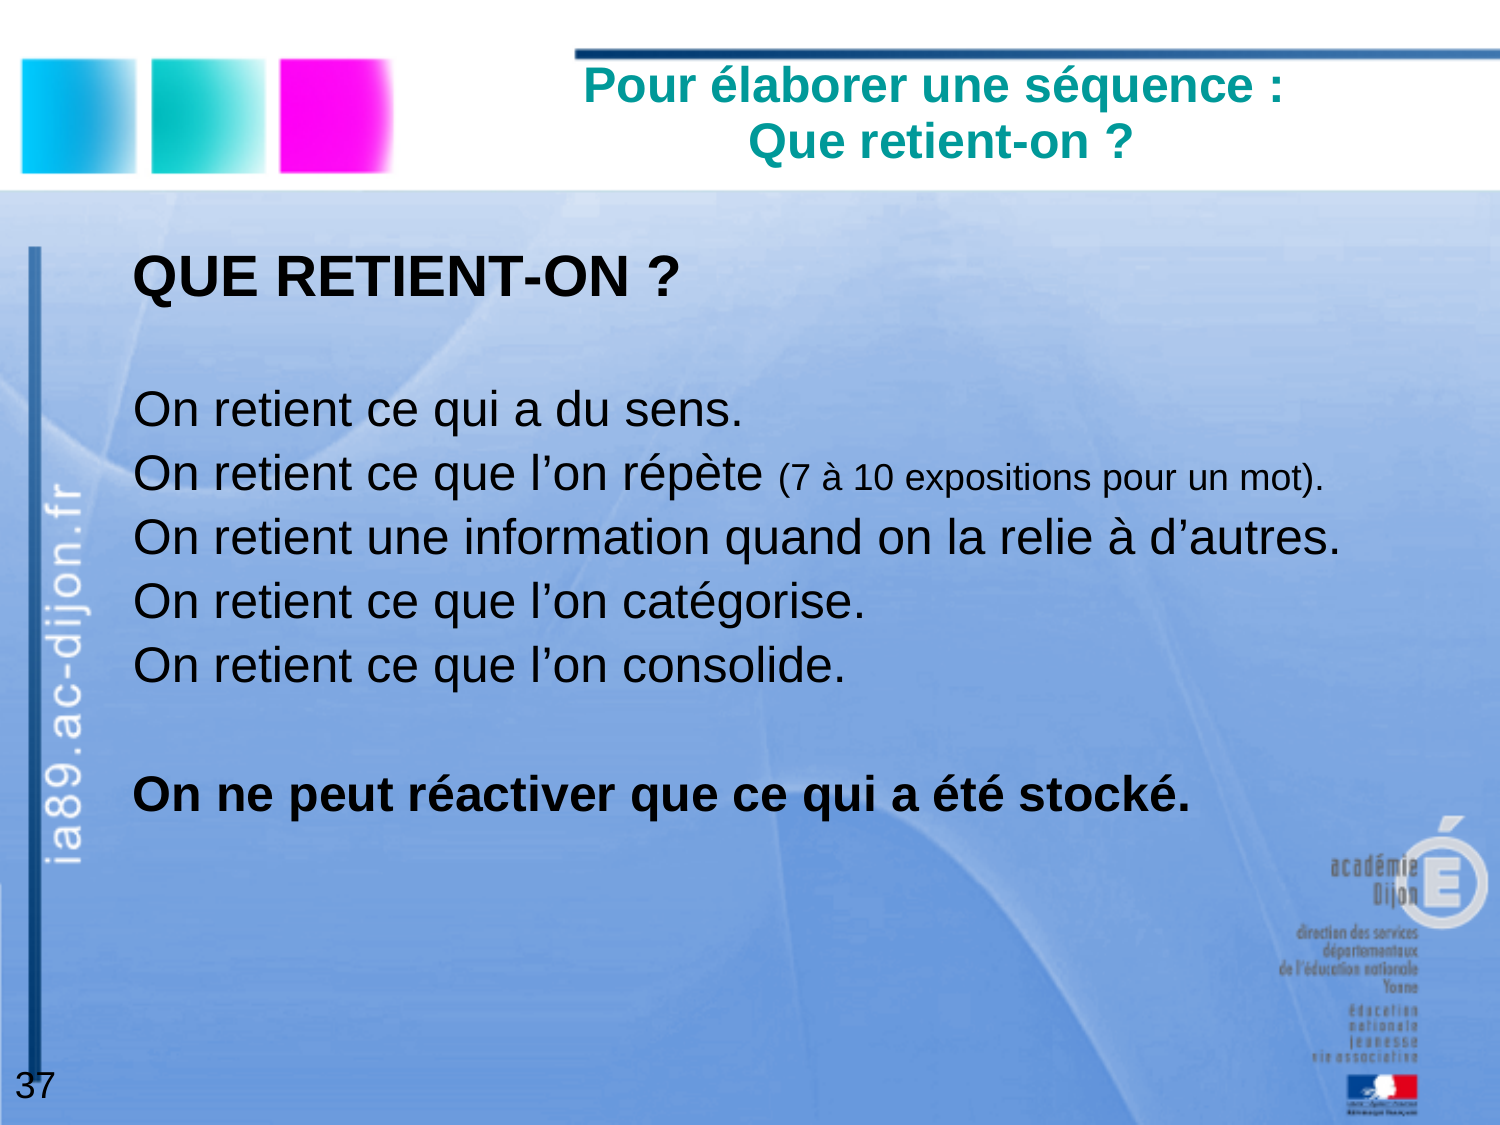

# Pour élaborer une séquence : Que retient-on ?
QUE RETIENT-ON ?
On retient ce qui a du sens.
On retient ce que l’on répète (7 à 10 expositions pour un mot).
On retient une information quand on la relie à d’autres.
On retient ce que l’on catégorise.
On retient ce que l’on consolide.
On ne peut réactiver que ce qui a été stocké.